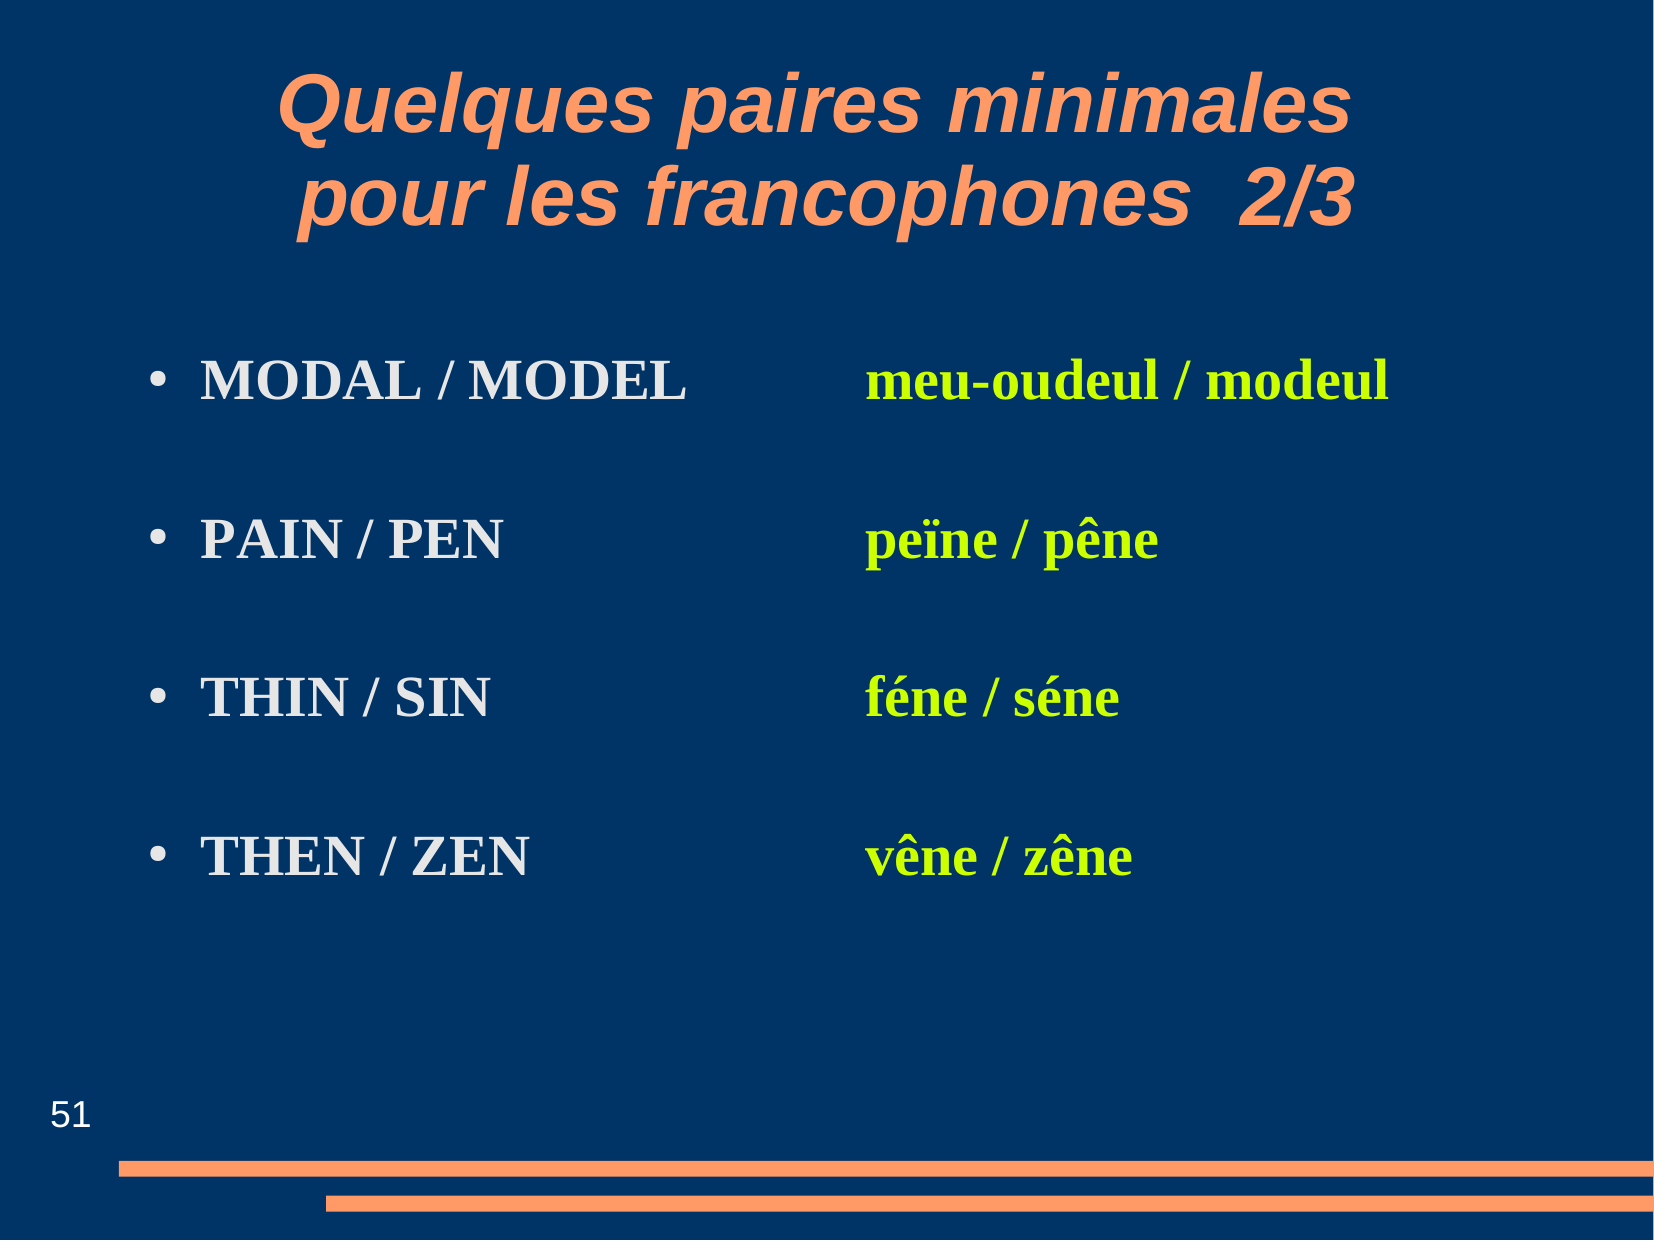

# Quelques paires minimales pour les francophones 2/3
MODAL / MODEL			meu-oudeul / modeul
PAIN / PEN					peïne / pêne
THIN / SIN						féne / séne
THEN / ZEN					vêne / zêne